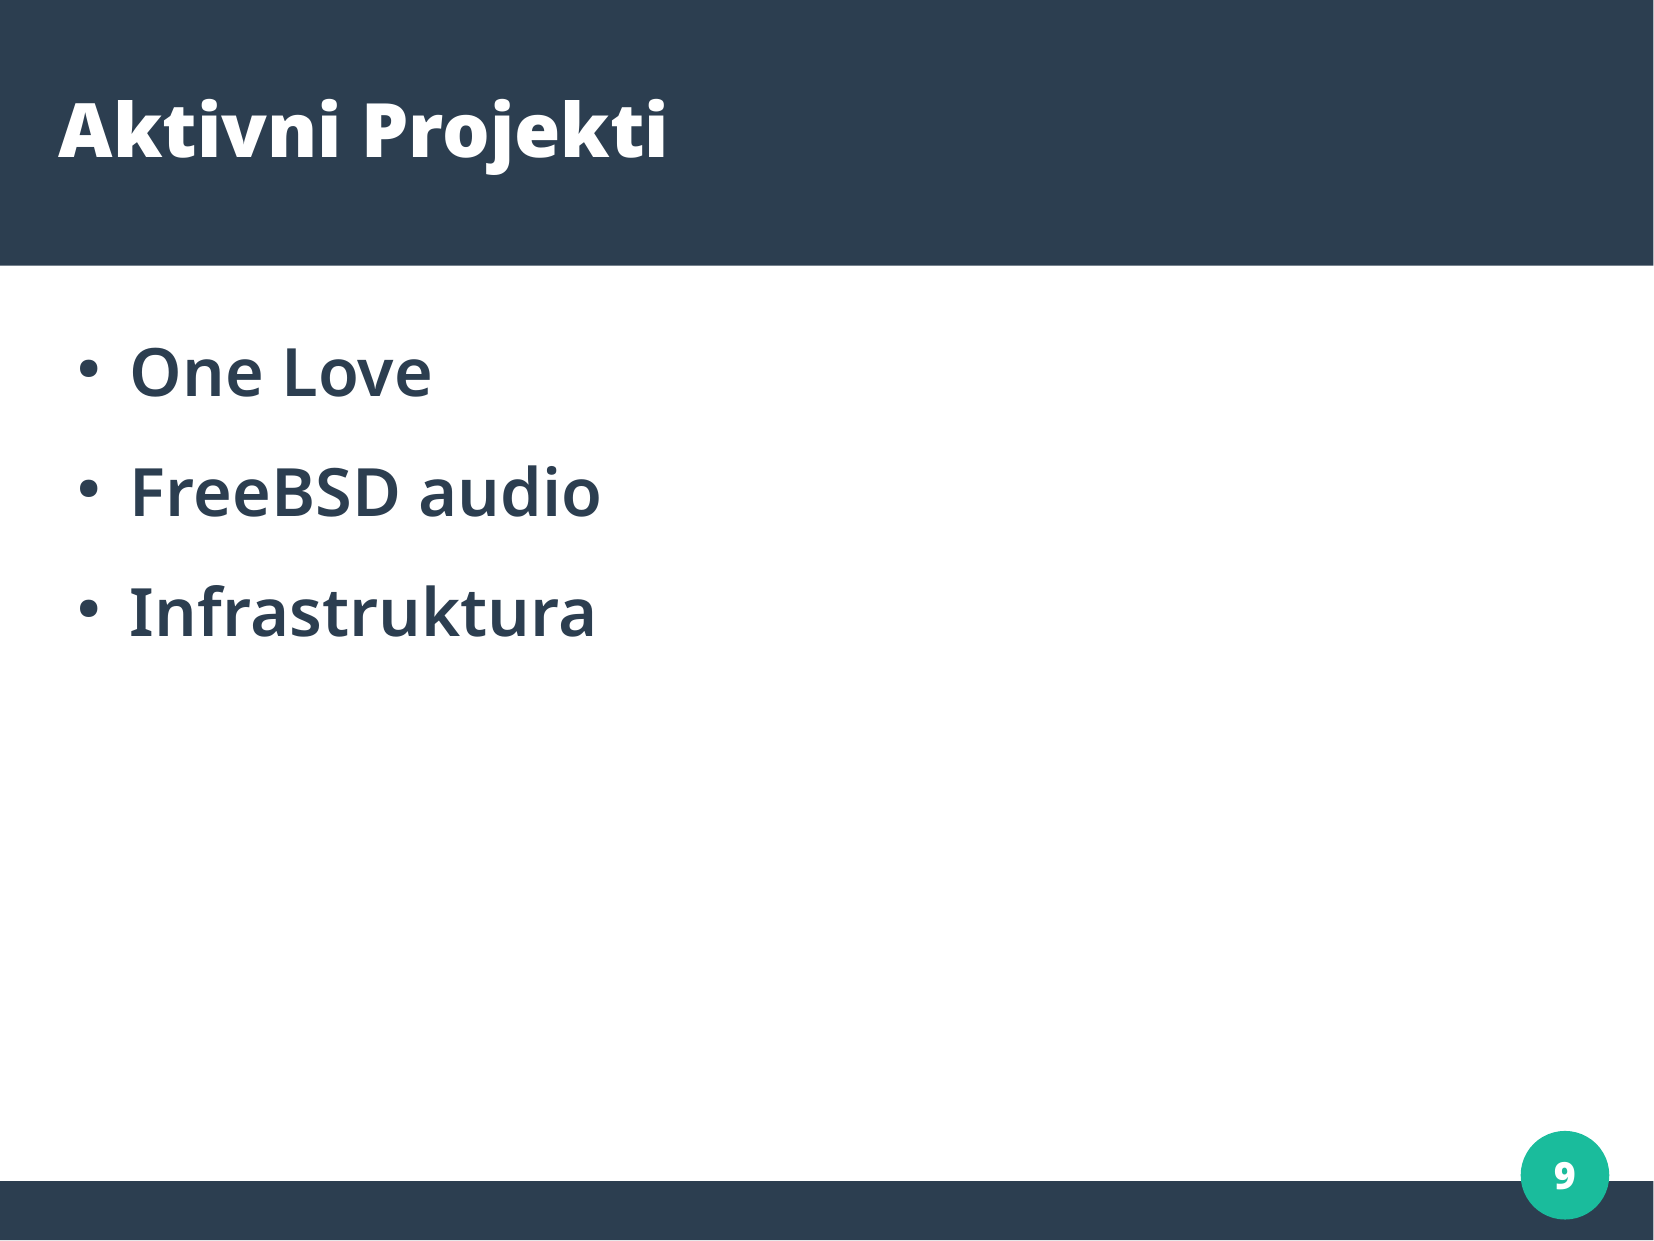

# Aktivni Projekti
One Love
FreeBSD audio
Infrastruktura
9